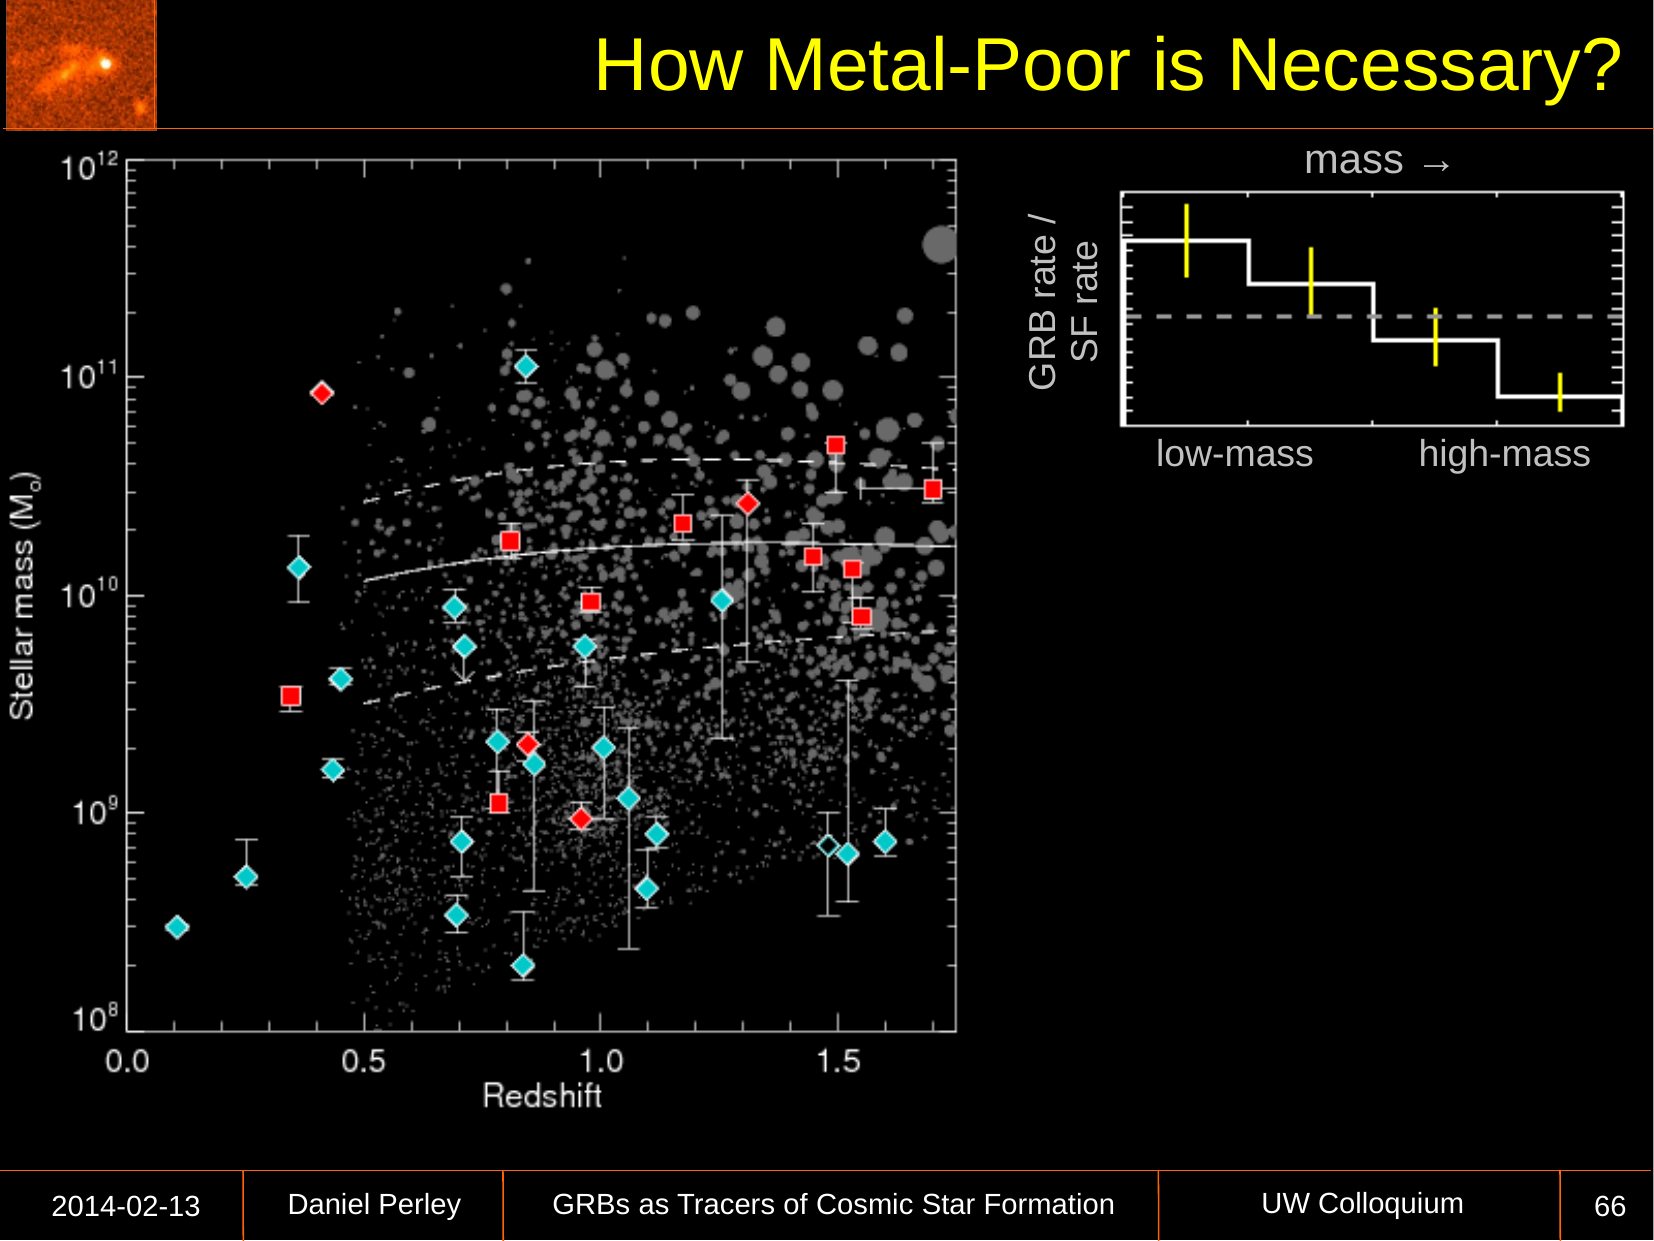

# How Metal-Poor is Necessary?
mass →
GRB rate / SF rate
 low-mass high-mass
2014-02-13
66